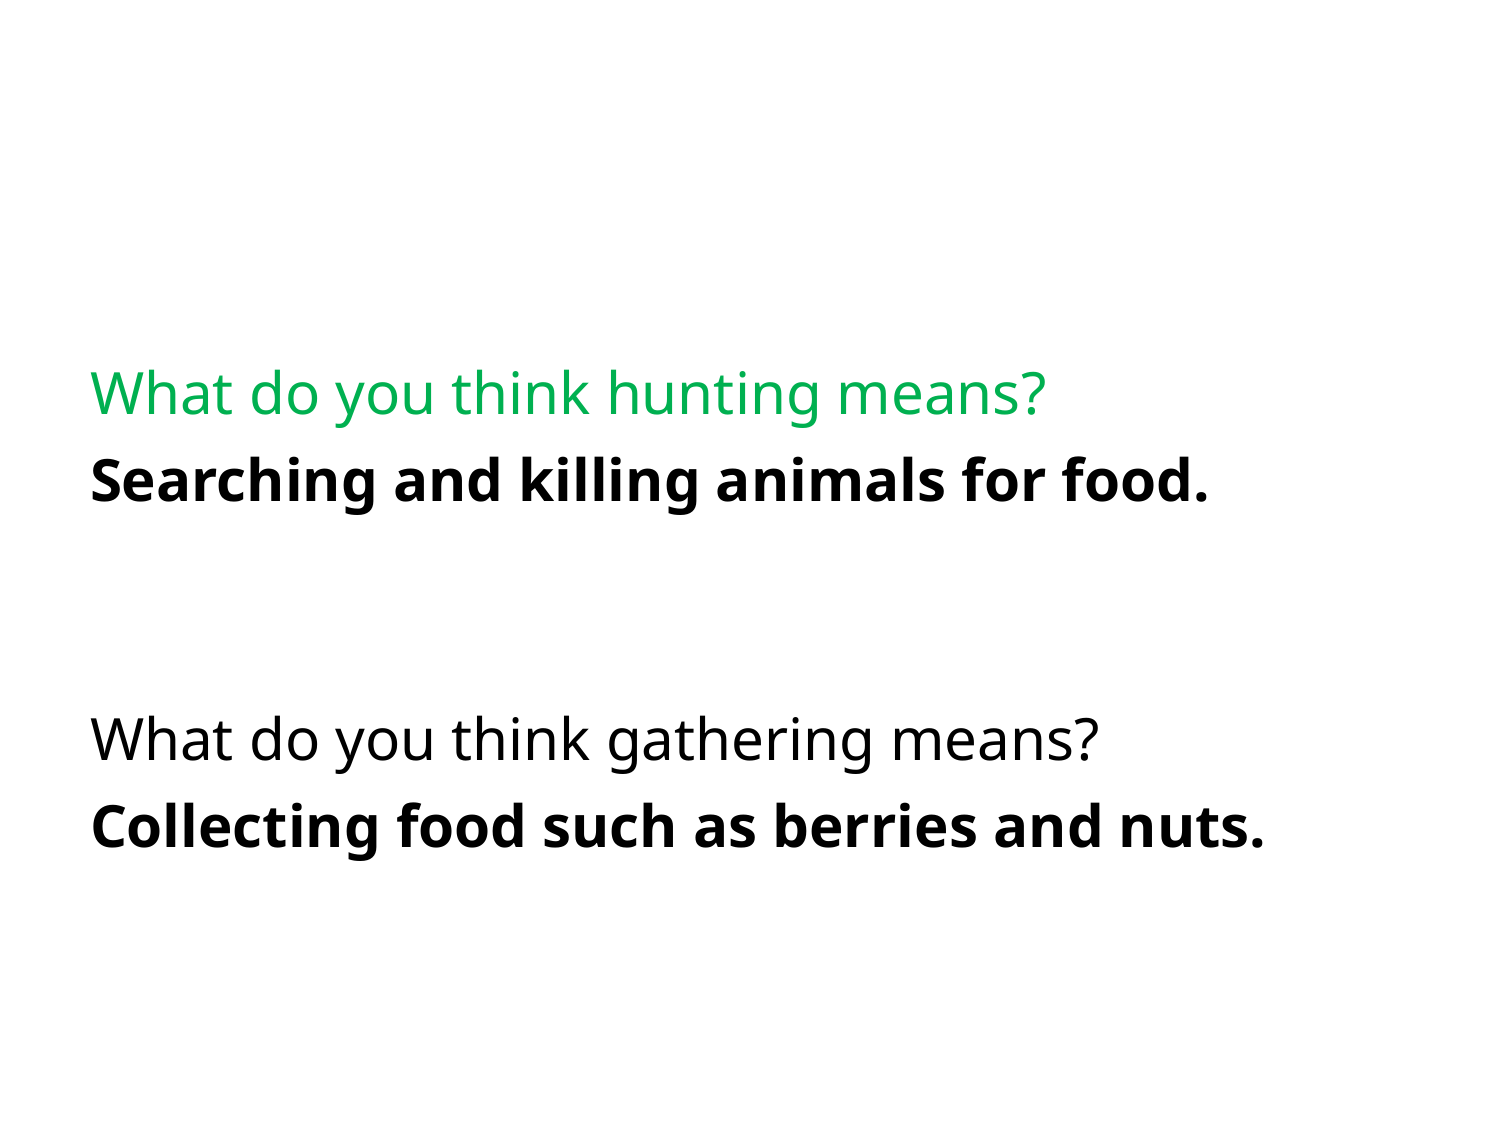

# What do you think hunting means?
Searching and killing animals for food.
What do you think gathering means?
Collecting food such as berries and nuts.